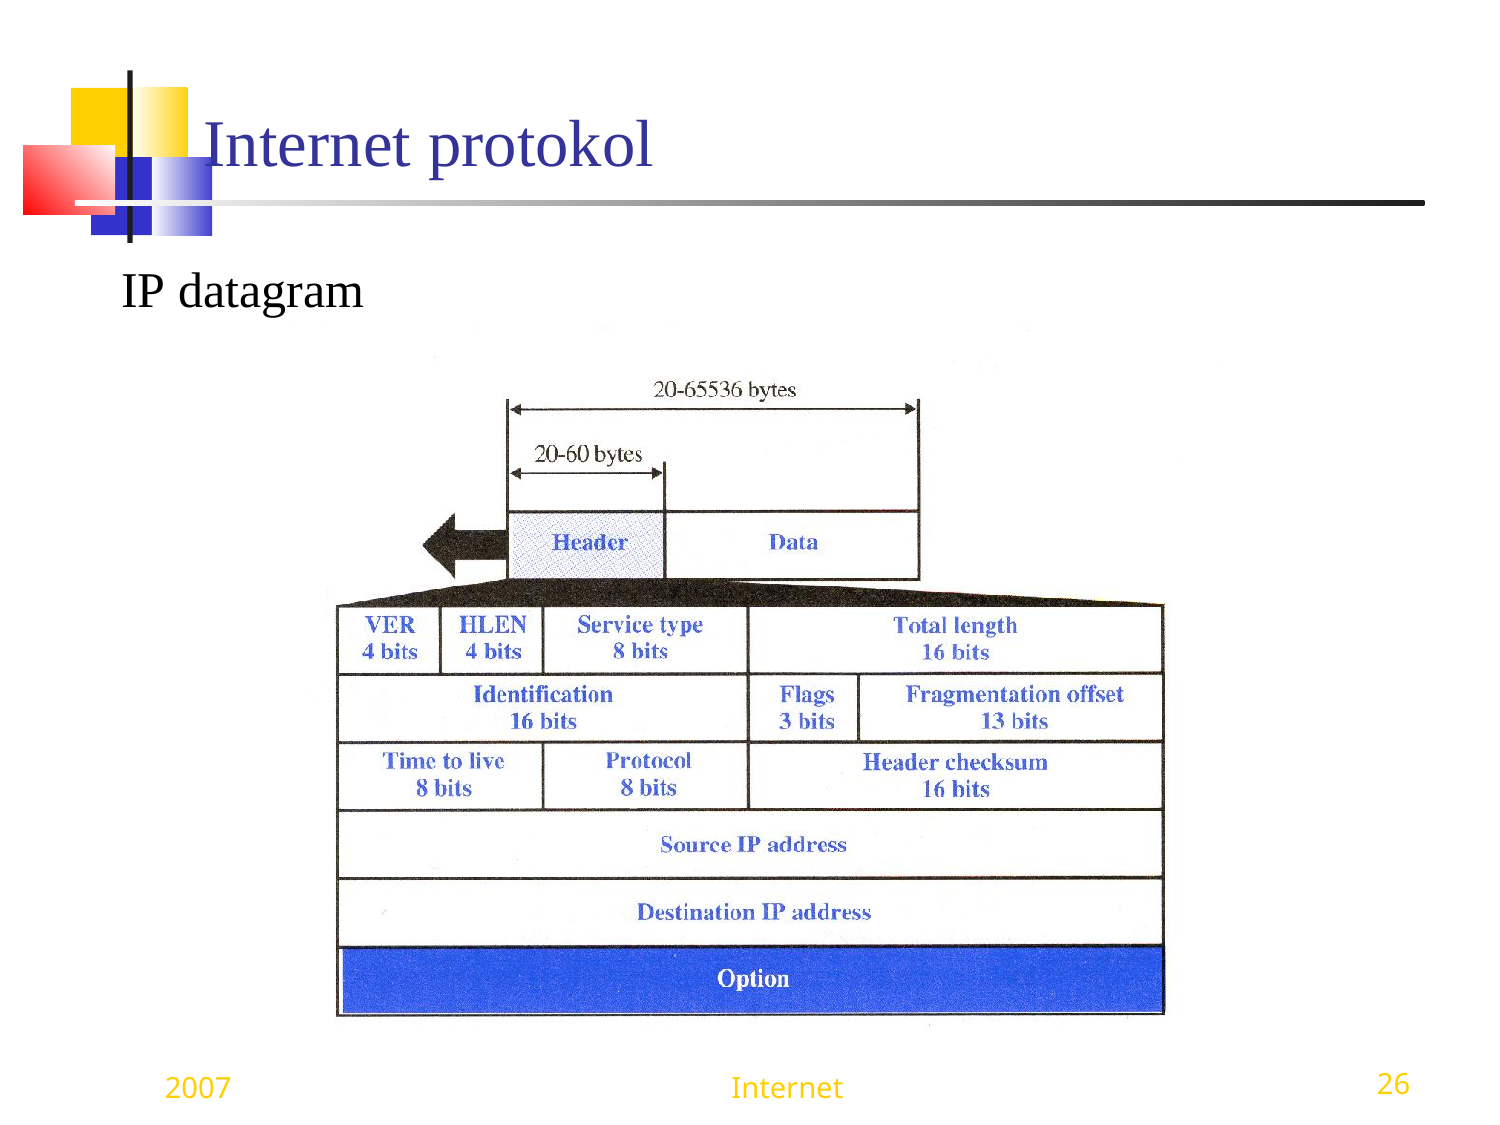

# Internet protokol
	IP datagram
2007
Internet